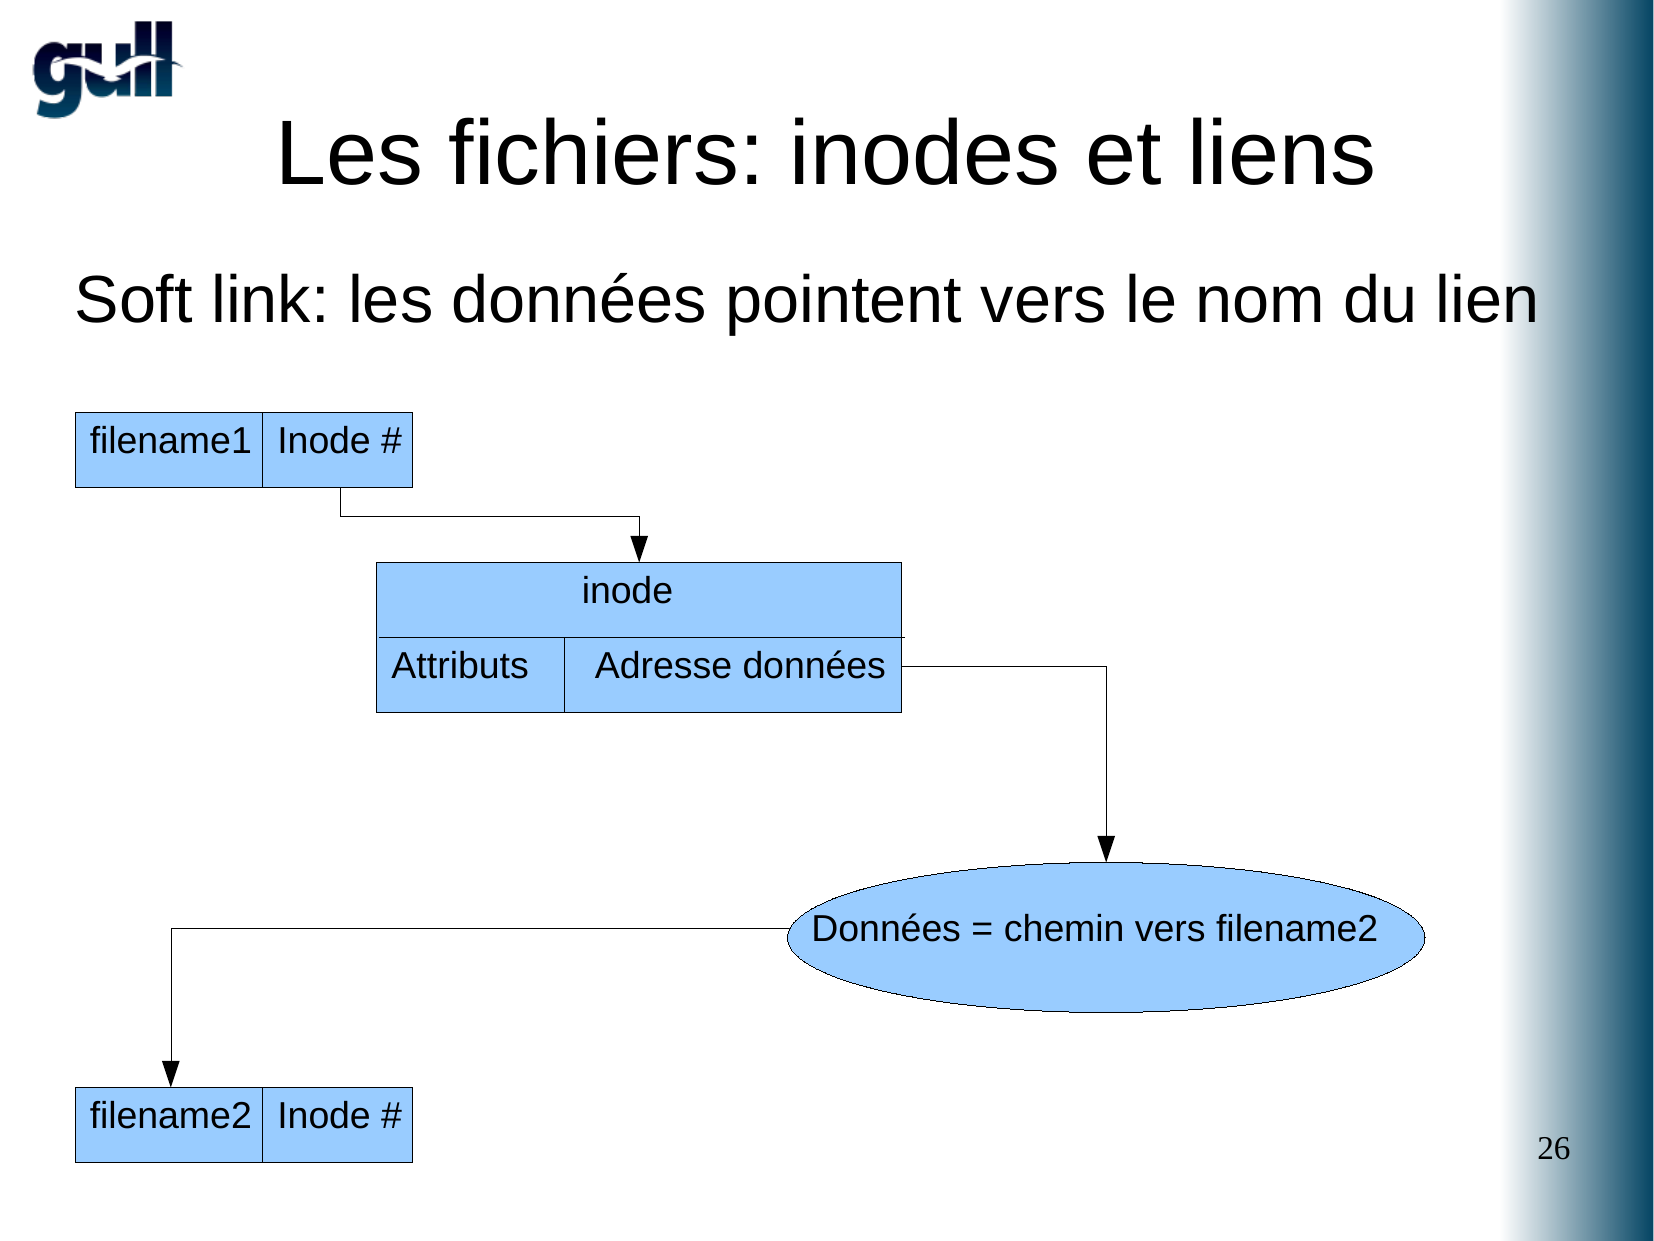

# Les fichiers: inodes et liens
 Soft link: les données pointent vers le nom du lien
filename1
filename1
Inode #
Inode #
inode
Attributs
Adresse données
Données = chemin vers filename2
filename2
Inode #
26